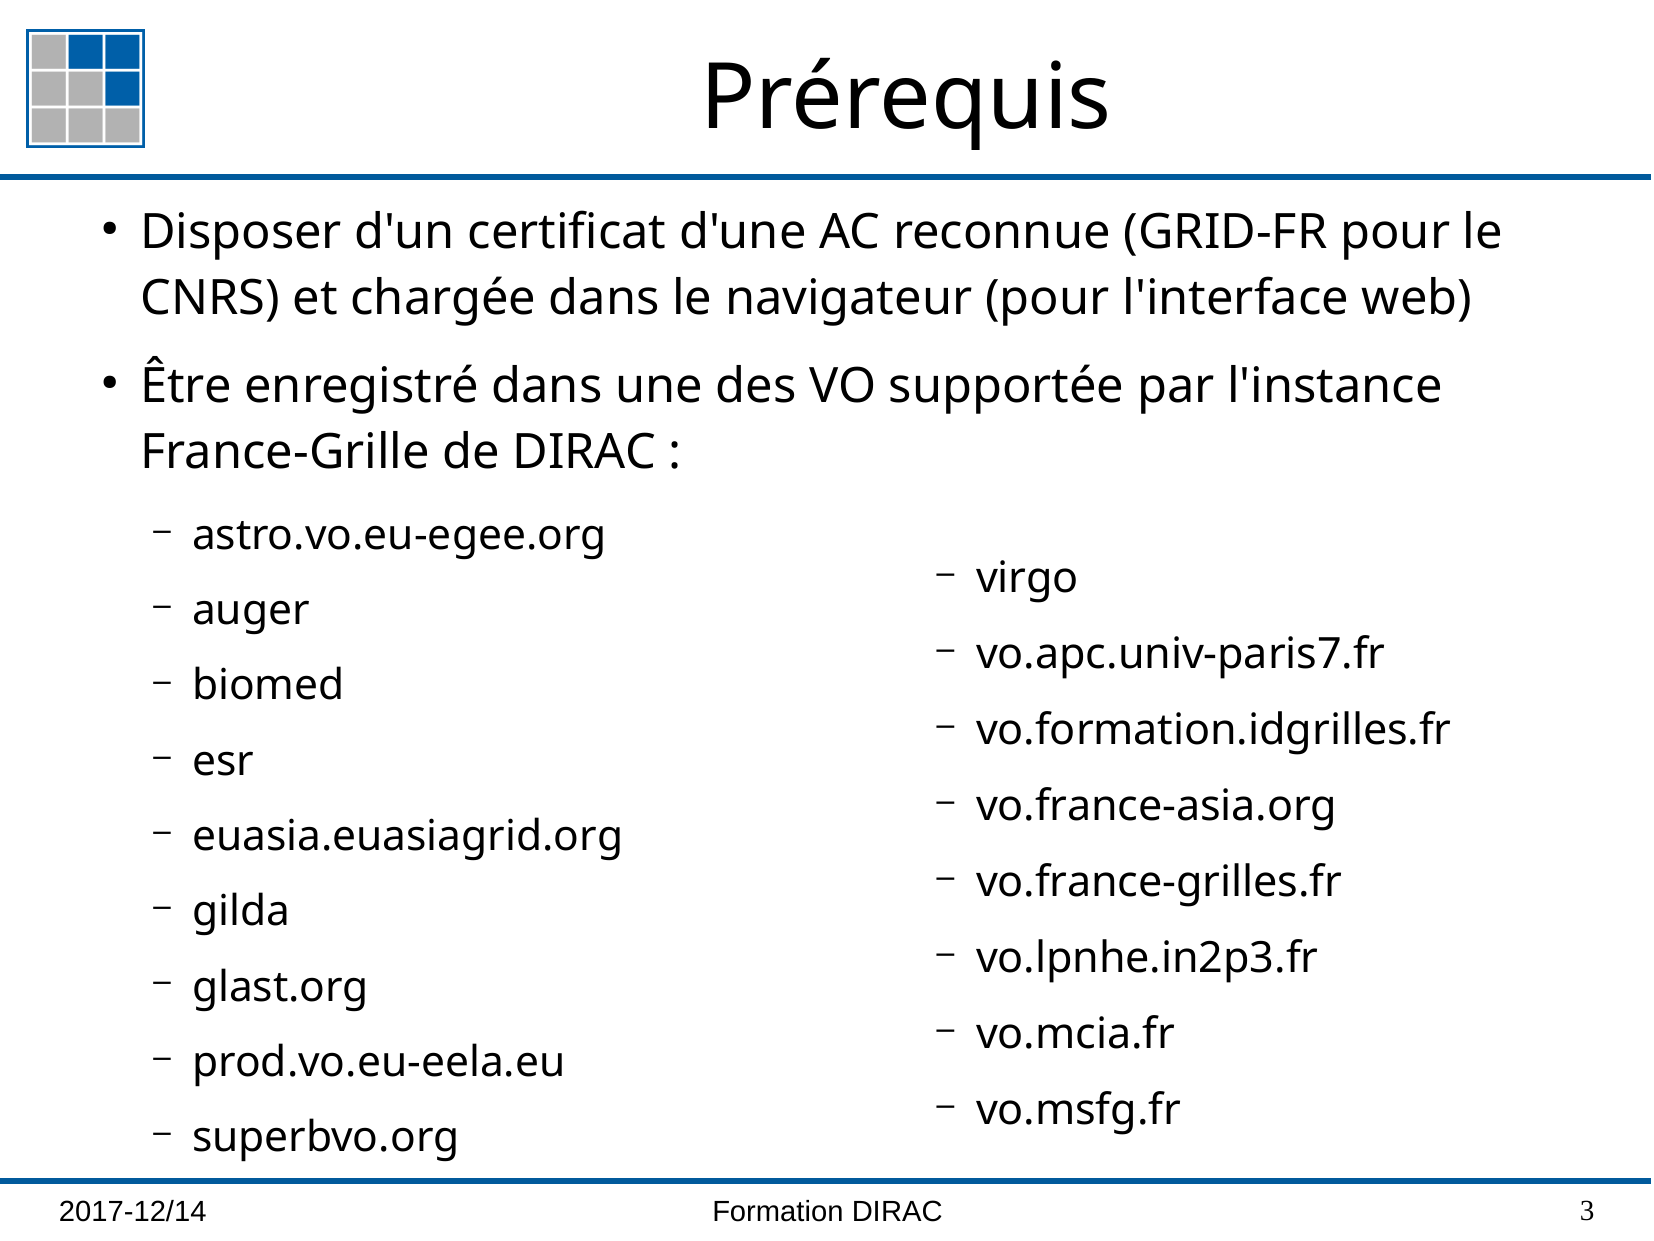

# Prérequis
Disposer d'un certificat d'une AC reconnue (GRID-FR pour le CNRS) et chargée dans le navigateur (pour l'interface web)
Être enregistré dans une des VO supportée par l'instance France-Grille de DIRAC :
astro.vo.eu-egee.org
auger
biomed
esr
euasia.euasiagrid.org
gilda
glast.org
prod.vo.eu-eela.eu
superbvo.org
virgo
vo.apc.univ-paris7.fr
vo.formation.idgrilles.fr
vo.france-asia.org
vo.france-grilles.fr
vo.lpnhe.in2p3.fr
vo.mcia.fr
vo.msfg.fr
March 2017
BELLE 2 - LAL